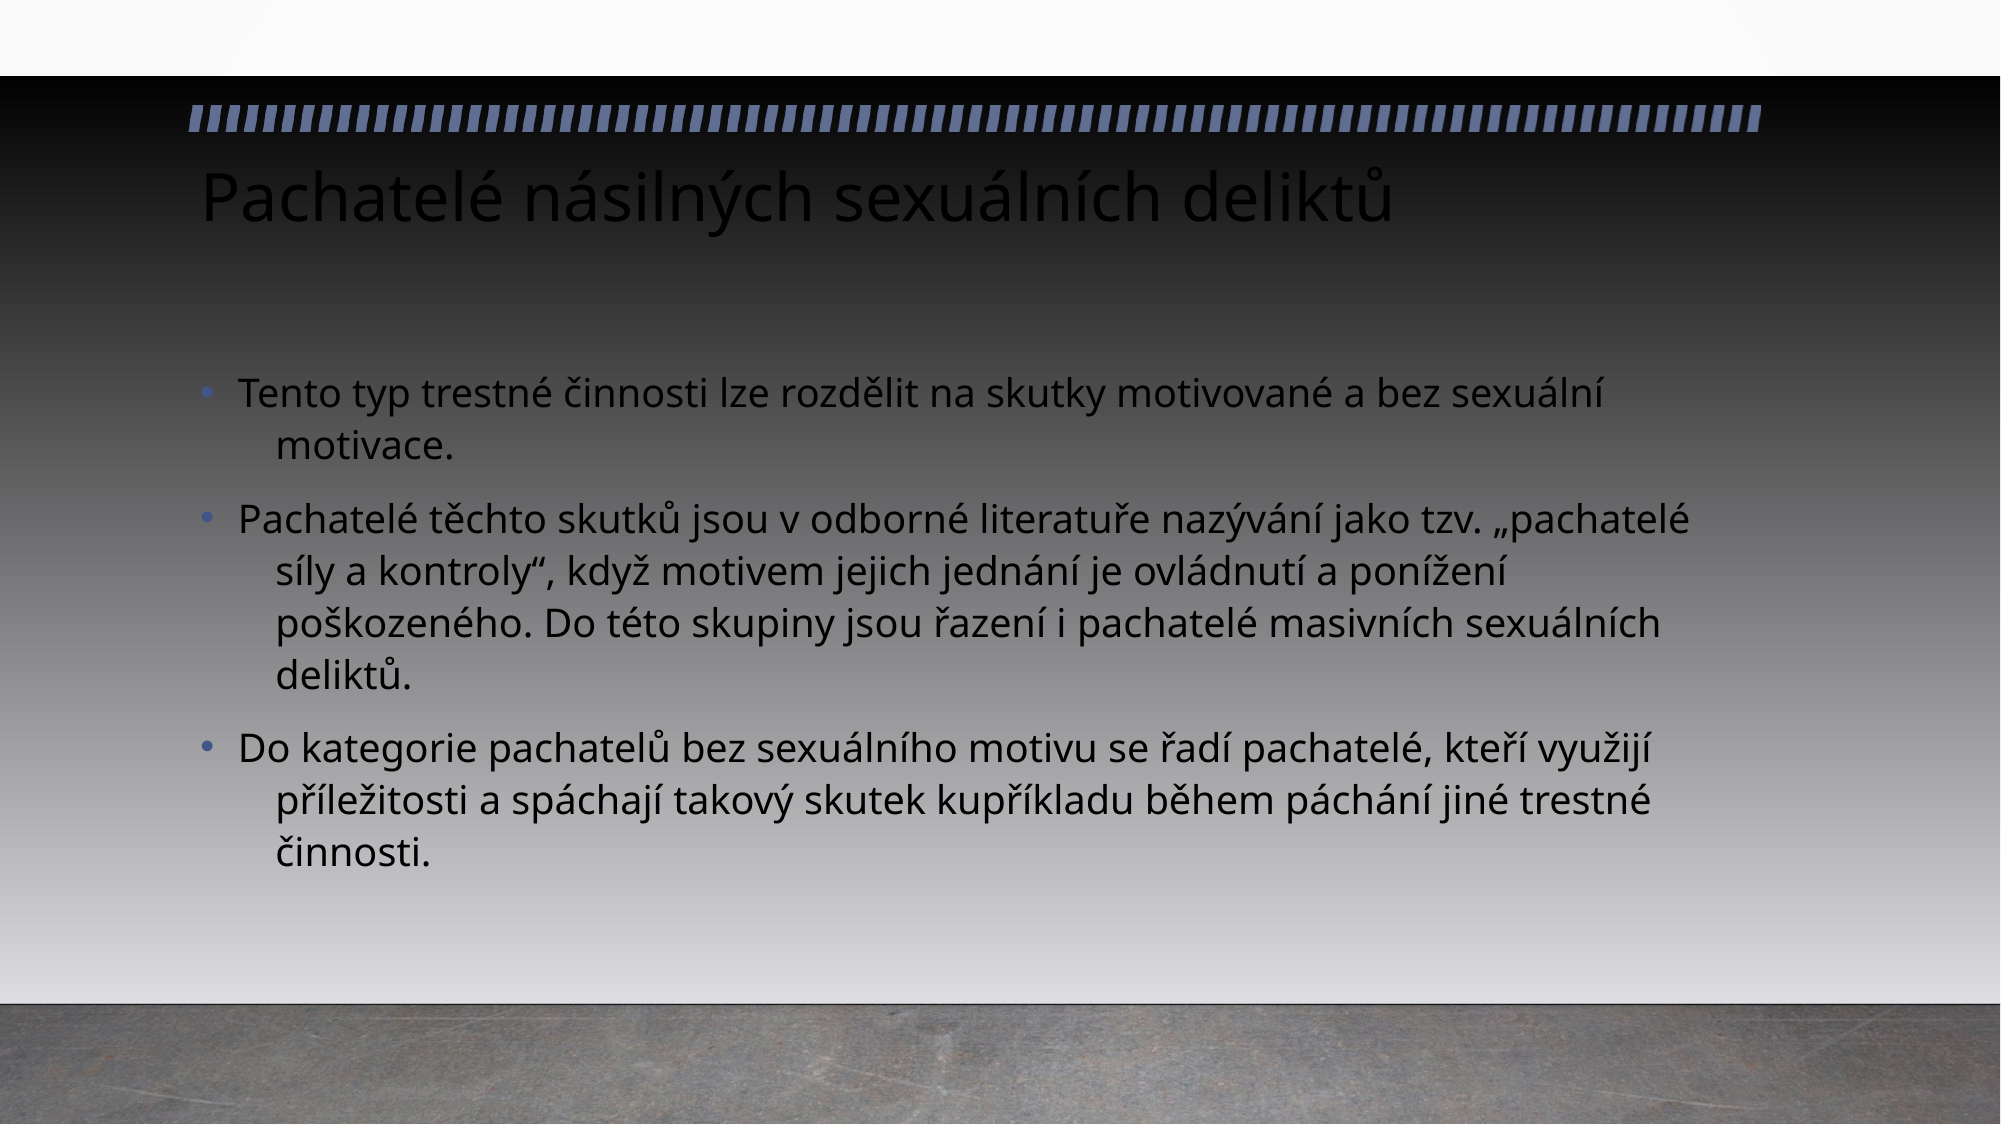

# Pachatelé násilných sexuálních deliktů
Tento typ trestné činnosti lze rozdělit na skutky motivované a bez sexuální motivace.
Pachatelé těchto skutků jsou v odborné literatuře nazývání jako tzv. „pachatelé síly a kontroly“, když motivem jejich jednání je ovládnutí a ponížení poškozeného. Do této skupiny jsou řazení i pachatelé masivních sexuálních deliktů.
Do kategorie pachatelů bez sexuálního motivu se řadí pachatelé, kteří využijí příležitosti a spáchají takový skutek kupříkladu během páchání jiné trestné činnosti.